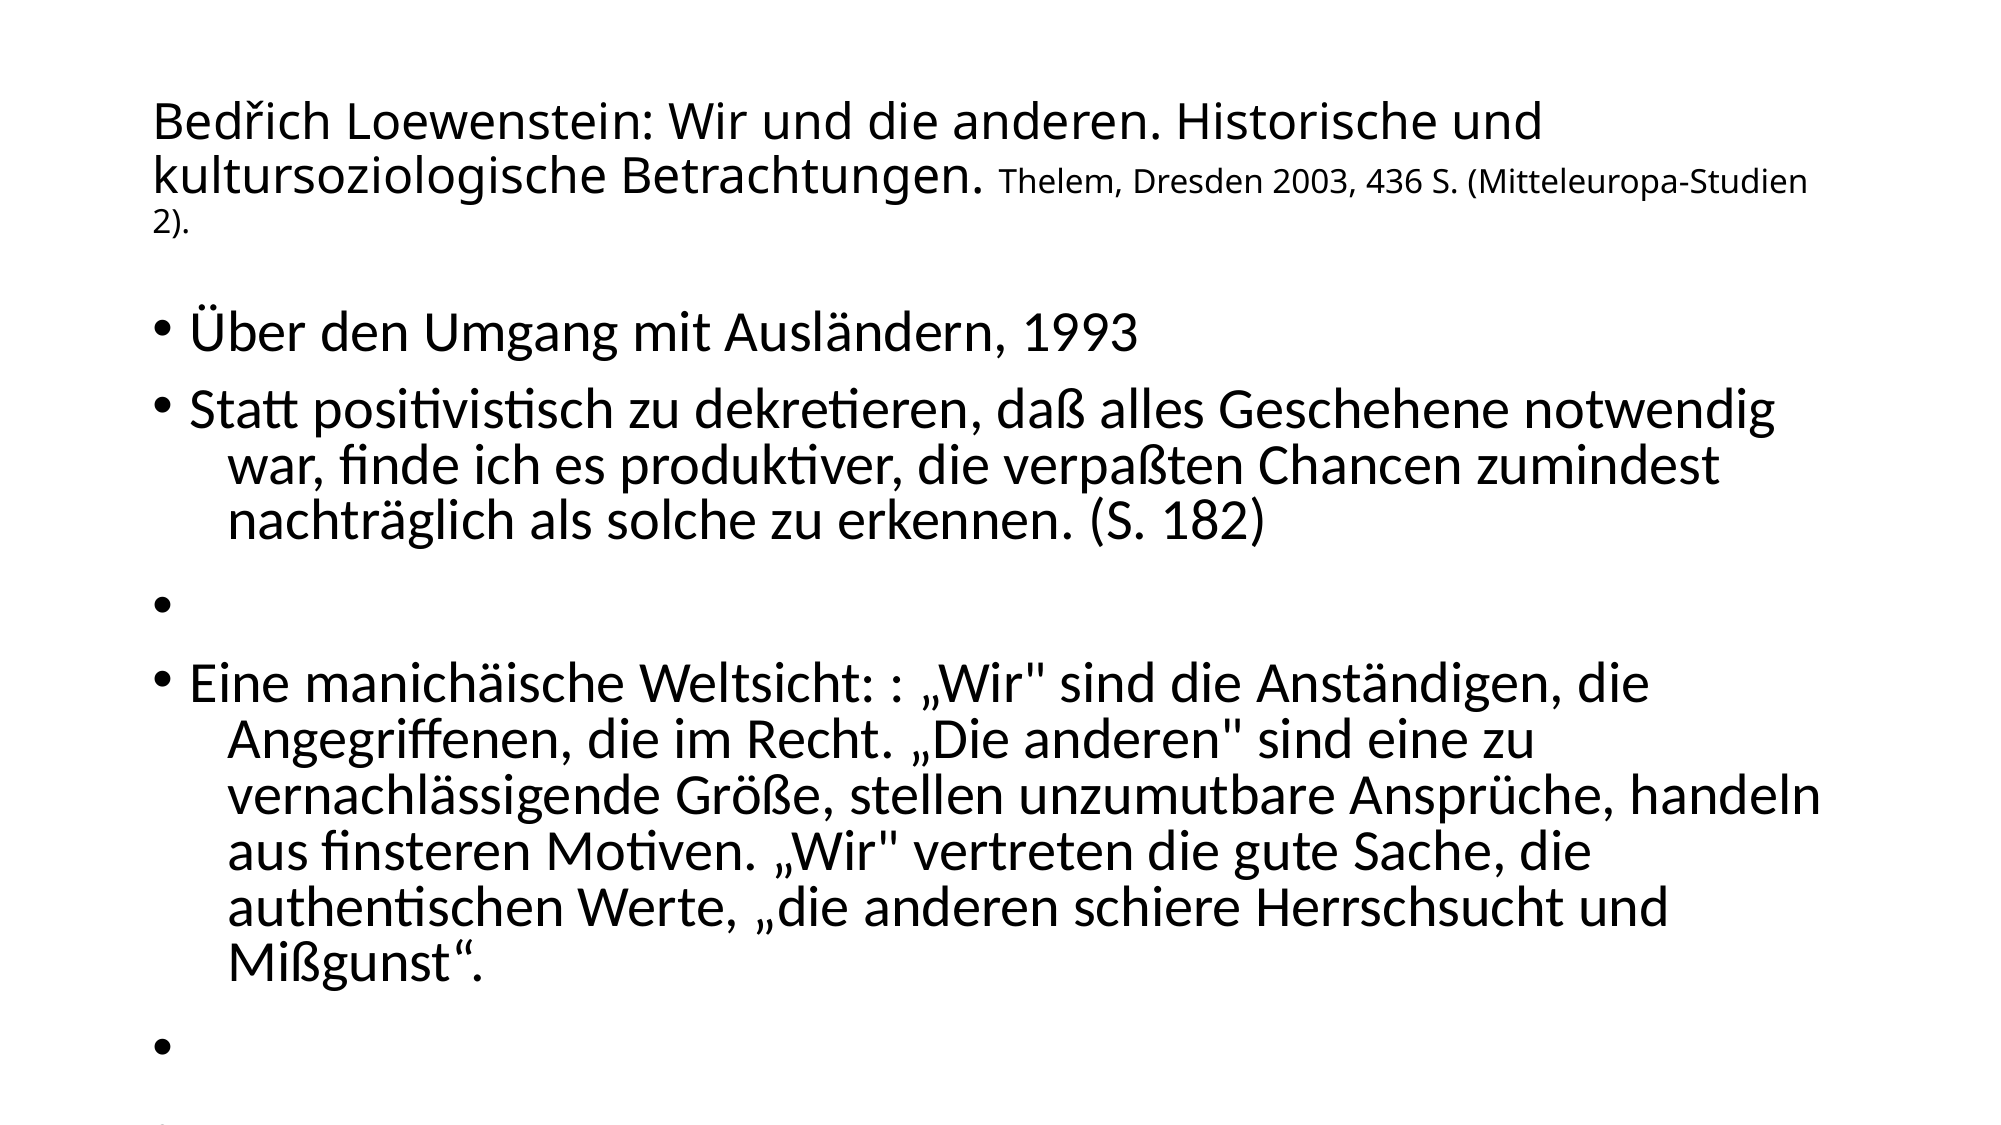

# Bedřich Loewenstein: Wir und die anderen. Historische und kultursoziologische Betrachtungen. Thelem, Dresden 2003, 436 S. (Mitteleuropa-Studien 2).
Über den Umgang mit Ausländern, 1993
Statt positivistisch zu dekretieren, daß alles Geschehene notwendig war, finde ich es produktiver, die verpaßten Chancen zumindest nachträglich als solche zu erkennen. (S. 182)
Eine manichäische Weltsicht: : „Wir" sind die Anständigen, die Angegriffenen, die im Recht. „Die anderen" sind eine zu vernachlässigende Größe, stellen unzumutbare Ansprüche, handeln aus finsteren Motiven. „Wir" vertreten die gute Sache, die authentischen Werte, „die anderen schiere Herrschsucht und Mißgunst“.